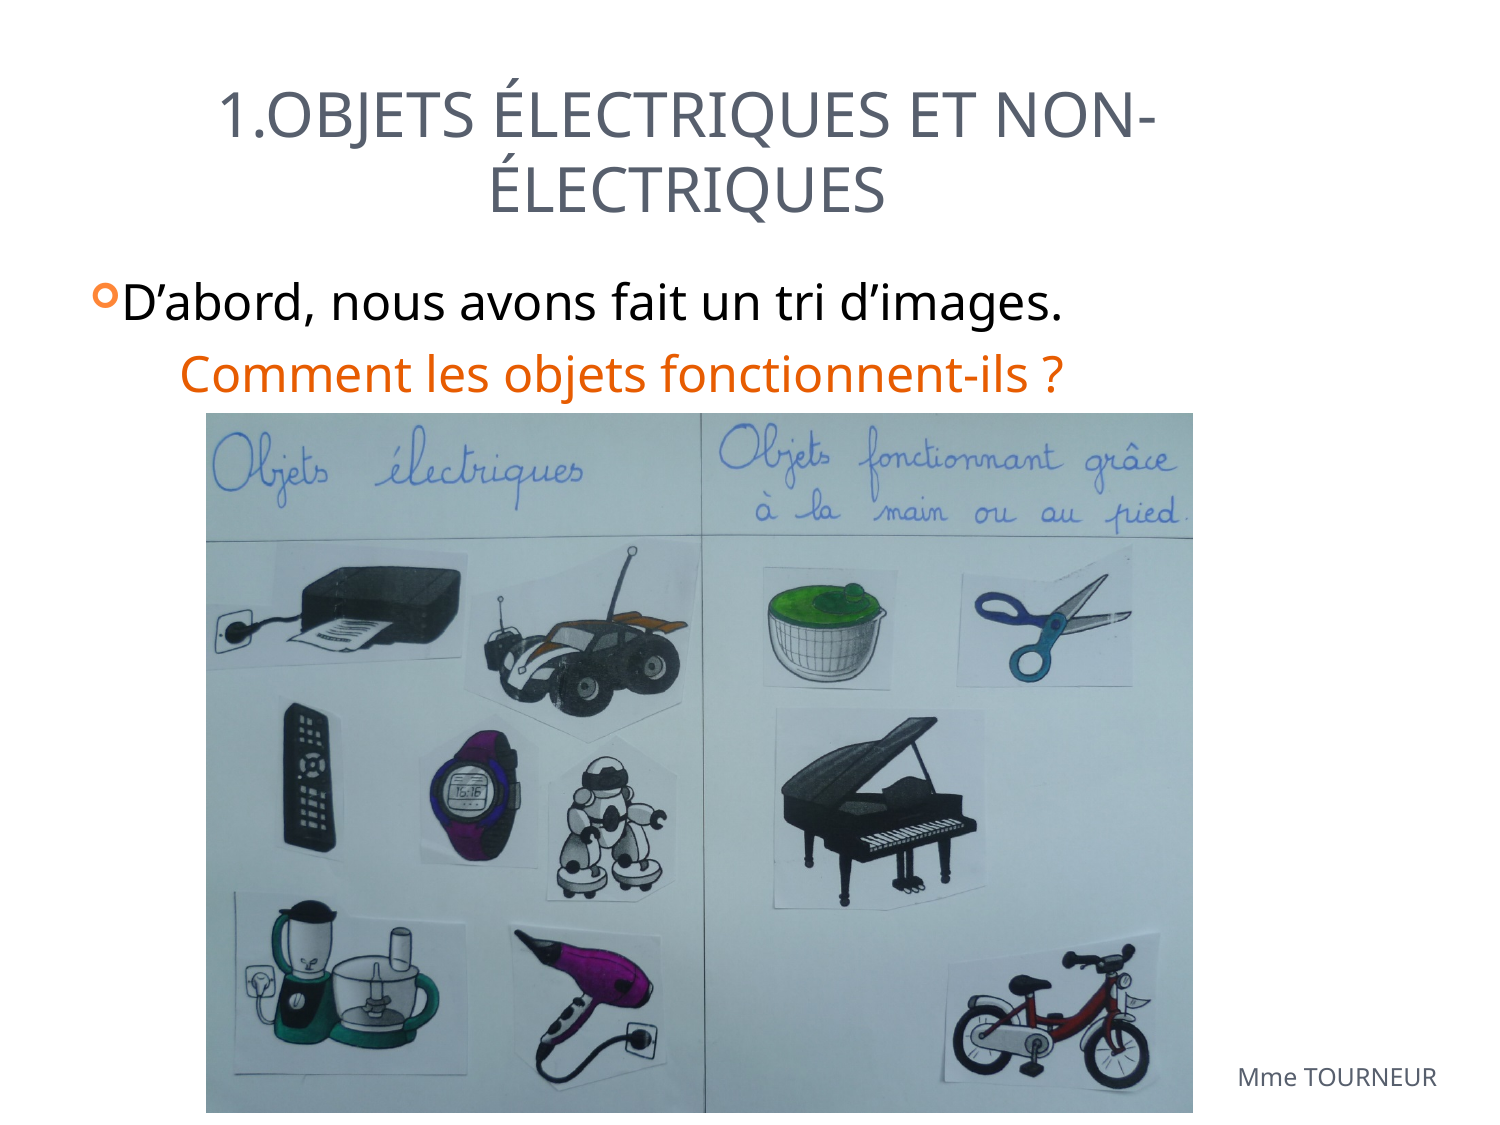

# 1.Objets électriques et non-électriques
D’abord, nous avons fait un tri d’images.
Comment les objets fonctionnent-ils ?
2
Mme TOURNEUR